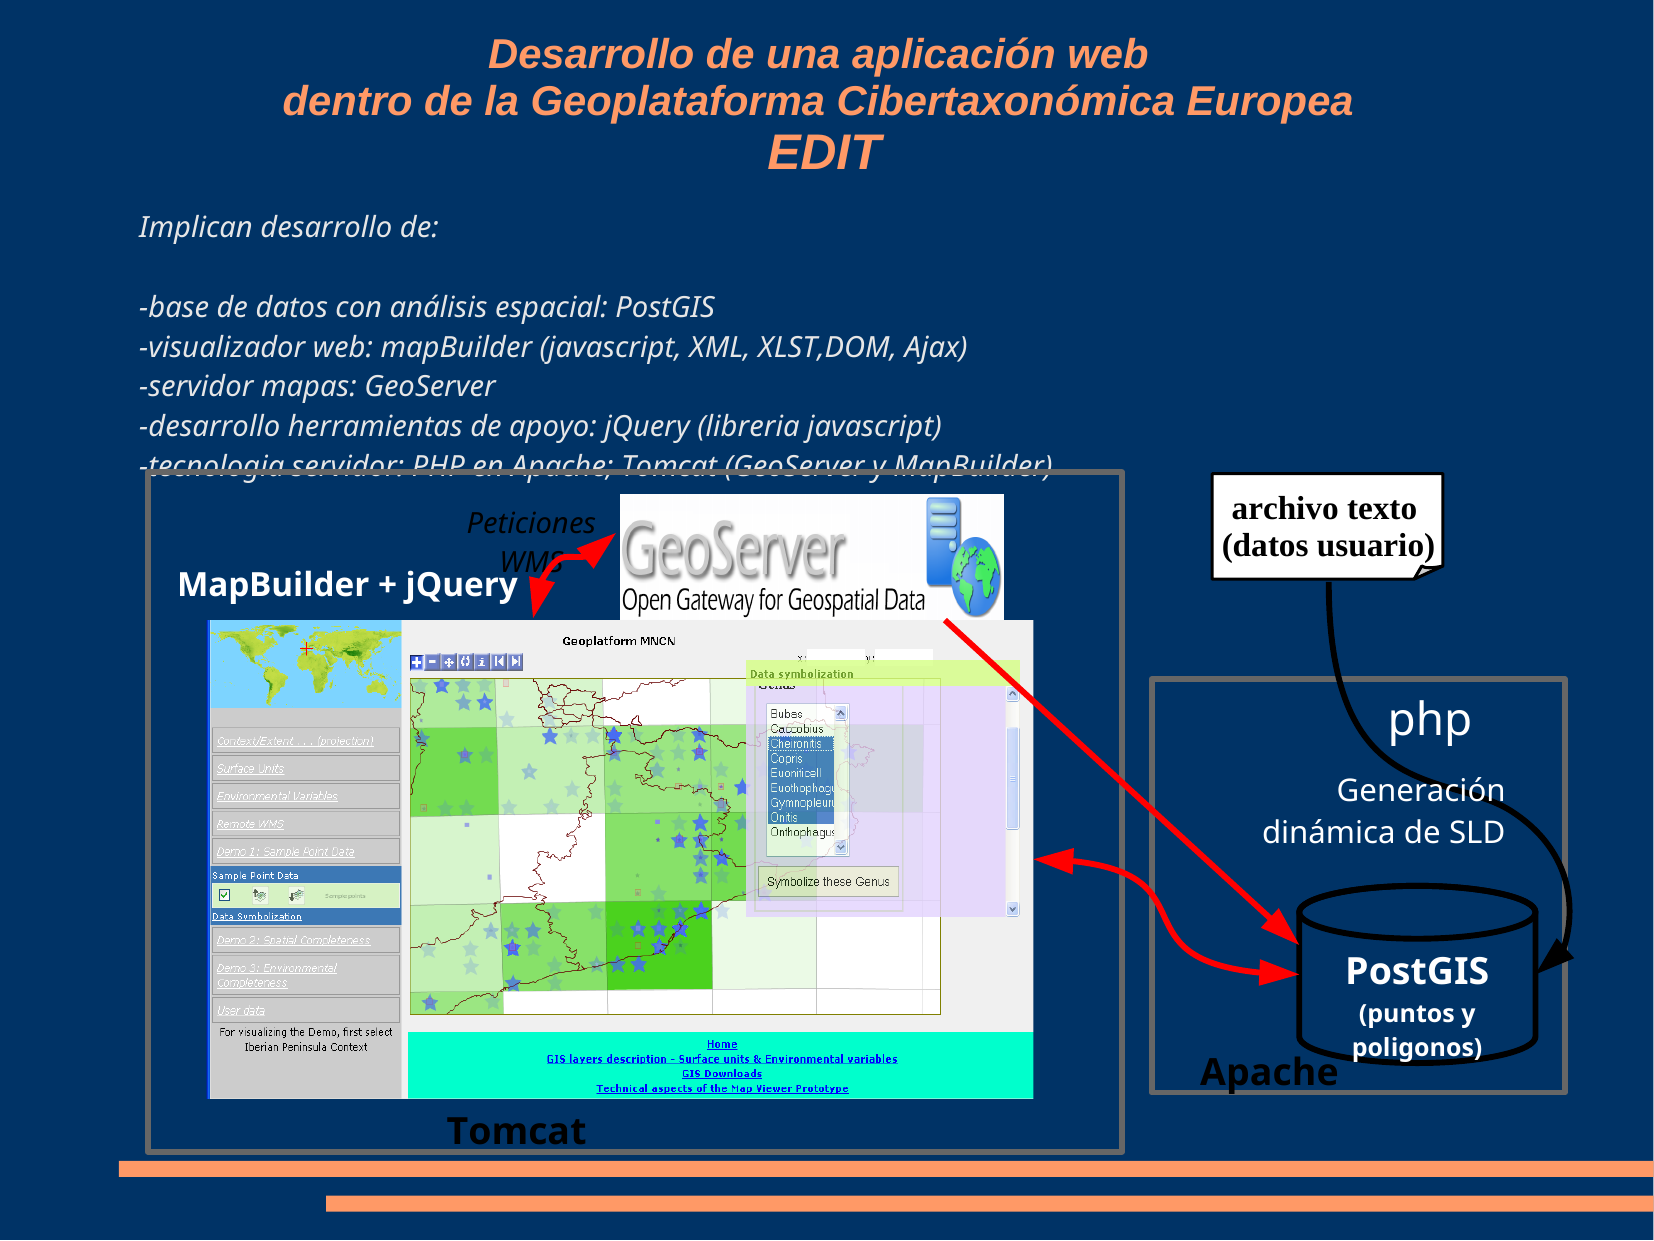

Desarrollo de una aplicación web
dentro de la Geoplataforma Cibertaxonómica Europea
EDIT
# Implican desarrollo de:
-base de datos con análisis espacial: PostGIS
-visualizador web: mapBuilder (javascript, XML, XLST,DOM, Ajax)
-servidor mapas: GeoServer
-desarrollo herramientas de apoyo: jQuery (libreria javascript)
-tecnologia servidor: PHP en Apache; Tomcat (GeoServer y MapBuilder)
archivo texto
(datos usuario)
Peticiones WMS
MapBuilder + jQuery
php
Generación
 dinámica de SLD
PostGIS
(puntos y poligonos)
Apache
Tomcat